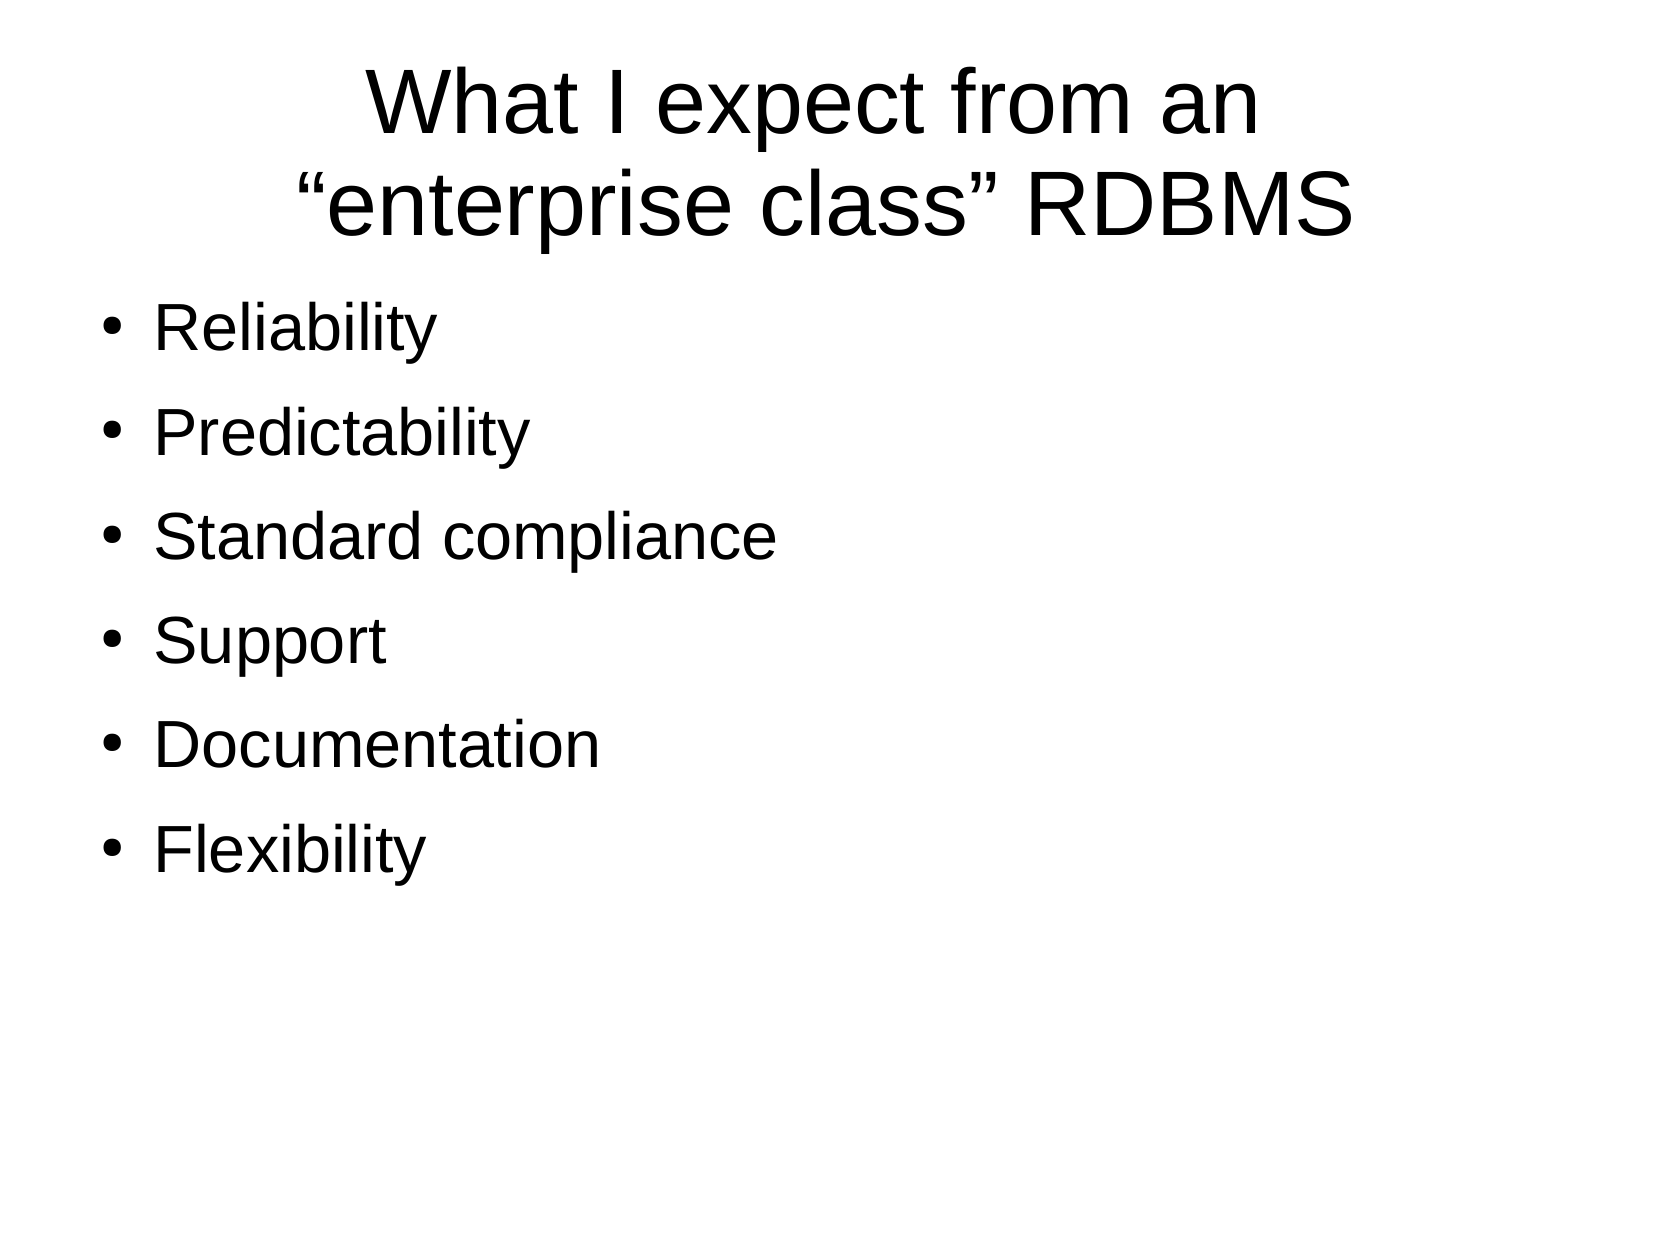

# What I expect from an “enterprise class” RDBMS
Reliability
Predictability
Standard compliance
Support
Documentation
Flexibility